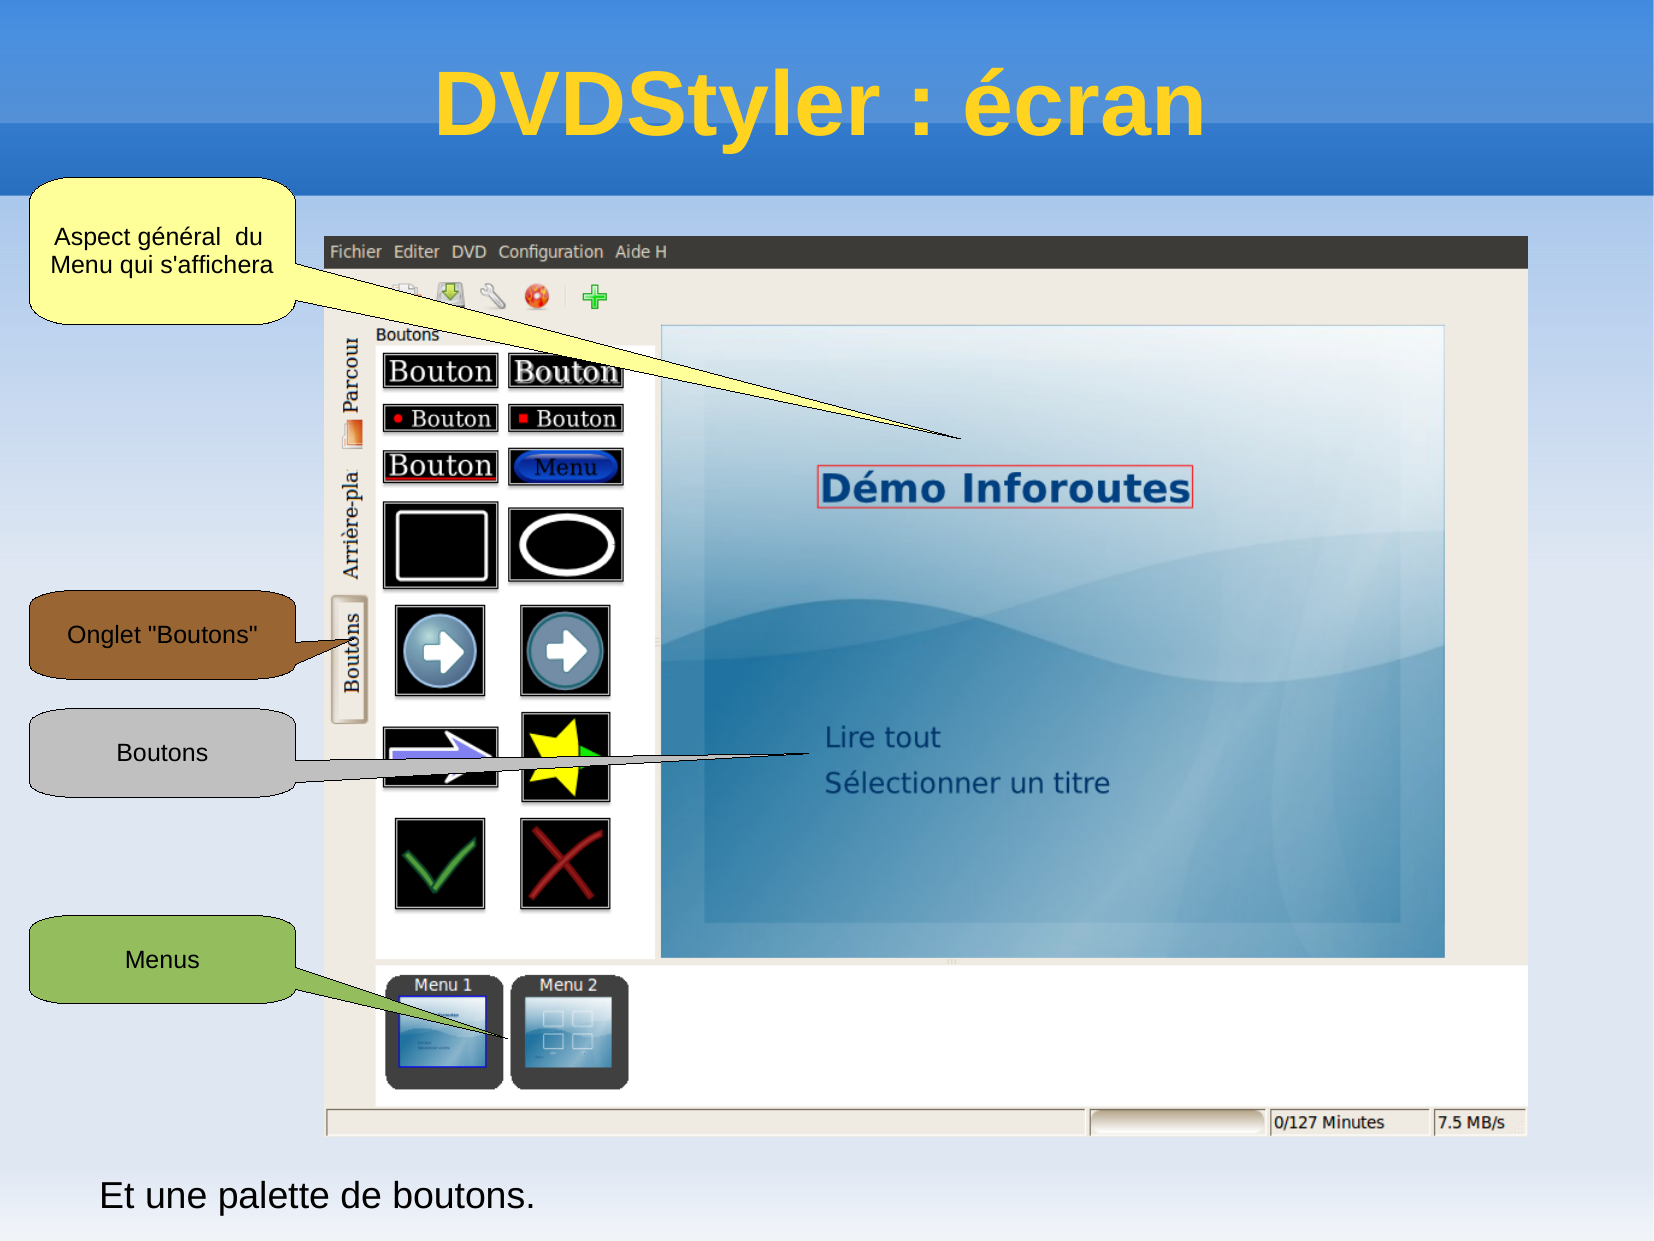

# DVDStyler : écran
Aspect général du
Menu qui s'affichera
Onglet "Boutons"
Boutons
Menus
 Et une palette de boutons.